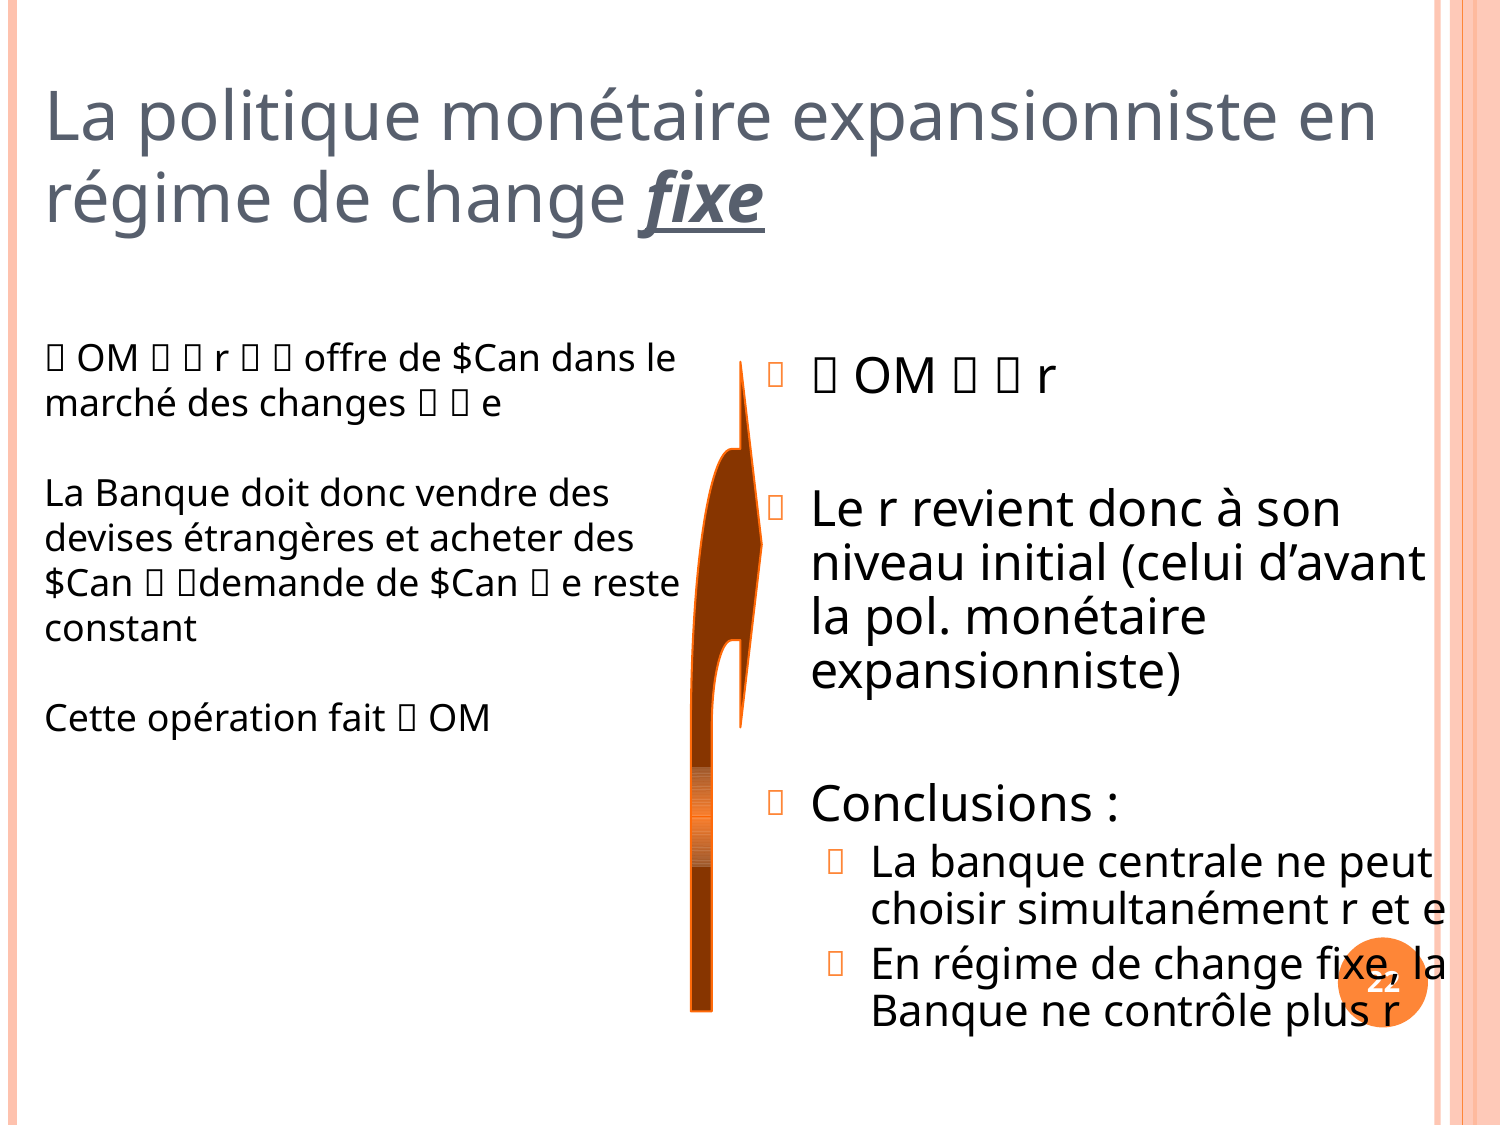

# La politique monétaire expansionniste en régime de change fixe
 OM   r
Le r revient donc à son niveau initial (celui d’avant la pol. monétaire expansionniste)
Conclusions :
La banque centrale ne peut choisir simultanément r et e
En régime de change fixe, la Banque ne contrôle plus r
 OM   r   offre de $Can dans le marché des changes   e
La Banque doit donc vendre des devises étrangères et acheter des $Can  demande de $Can  e reste constant
Cette opération fait  OM